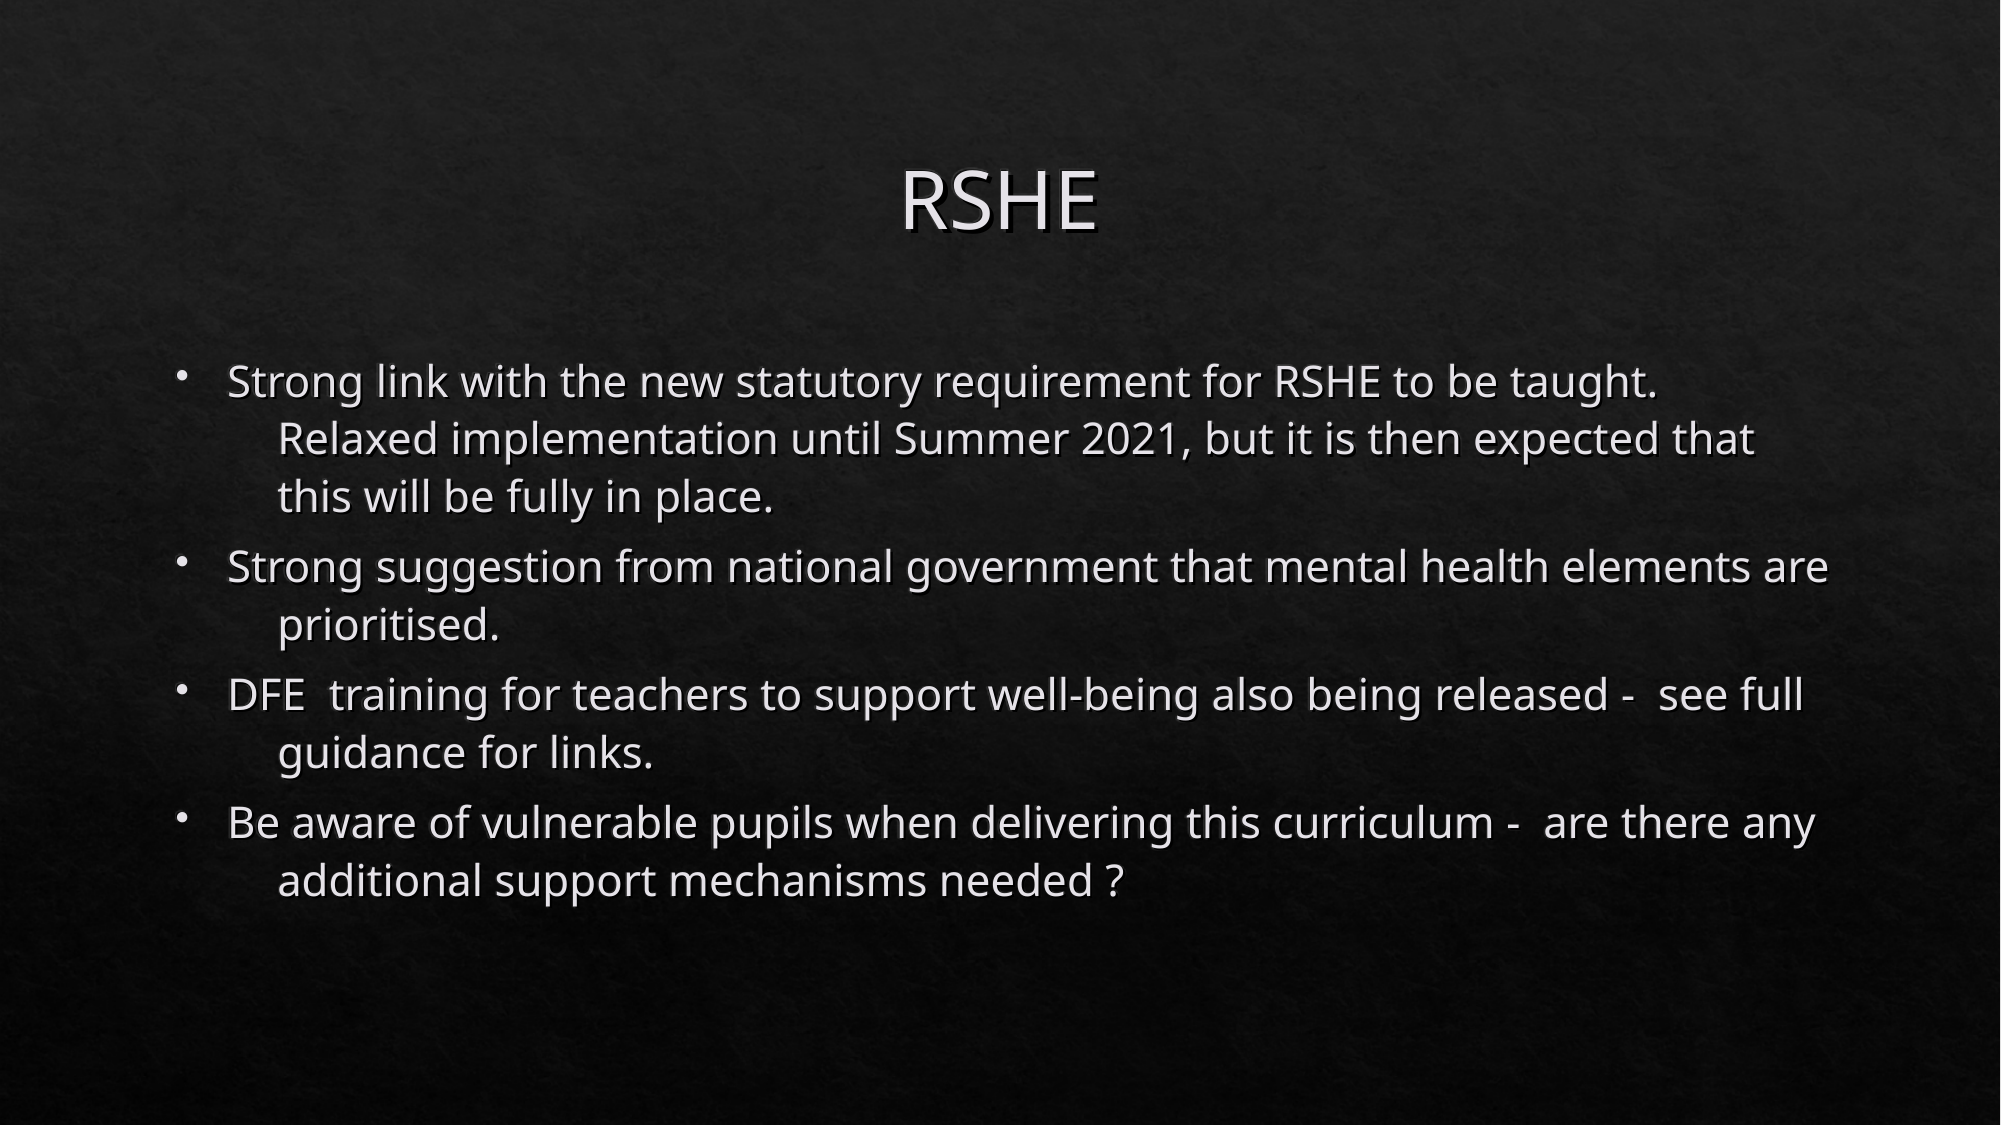

# RSHE
Strong link with the new statutory requirement for RSHE to be taught. Relaxed implementation until Summer 2021, but it is then expected that this will be fully in place.
Strong suggestion from national government that mental health elements are prioritised.
DFE training for teachers to support well-being also being released - see full guidance for links.
Be aware of vulnerable pupils when delivering this curriculum - are there any additional support mechanisms needed ?